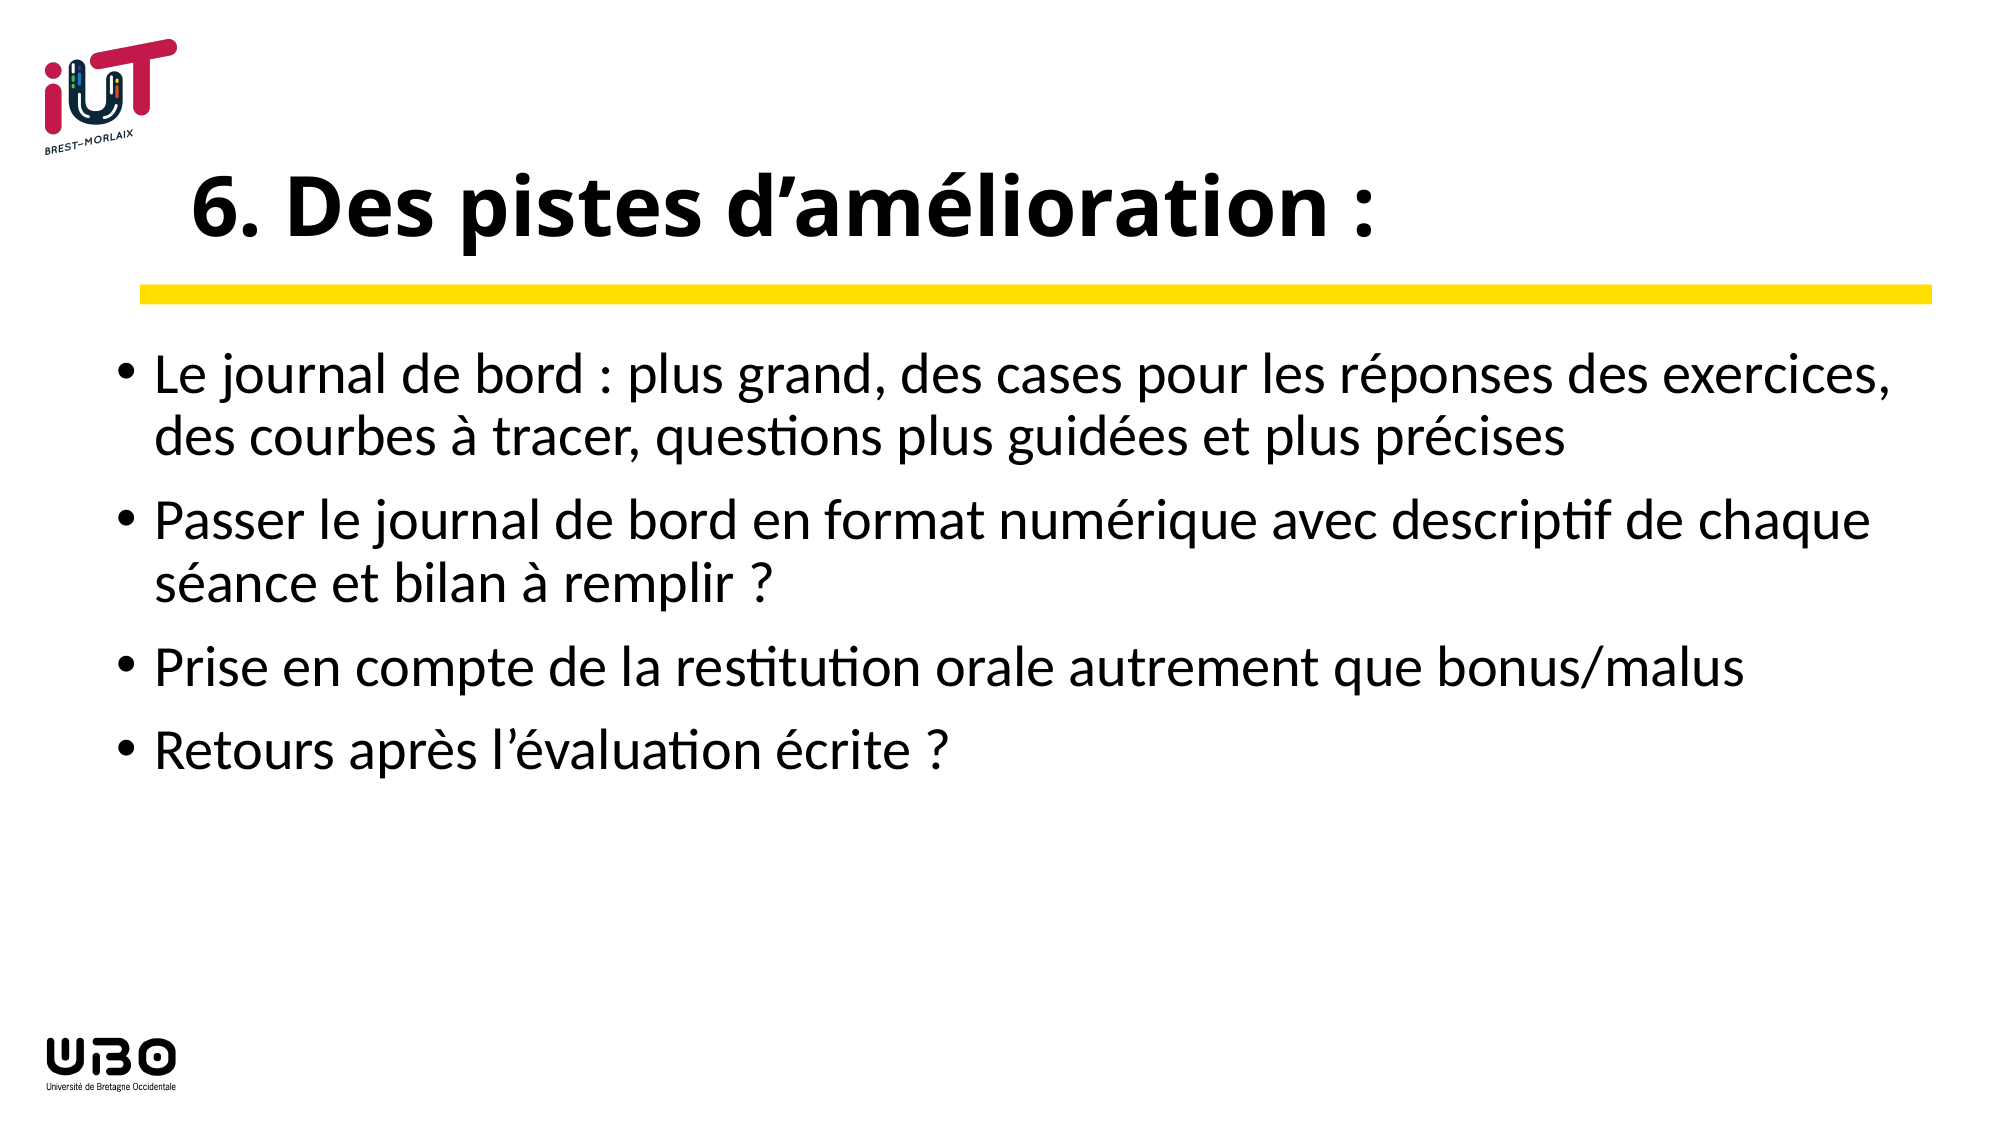

# 6. Des pistes d’amélioration :
Le journal de bord : plus grand, des cases pour les réponses des exercices, des courbes à tracer, questions plus guidées et plus précises
Passer le journal de bord en format numérique avec descriptif de chaque séance et bilan à remplir ?
Prise en compte de la restitution orale autrement que bonus/malus
Retours après l’évaluation écrite ?